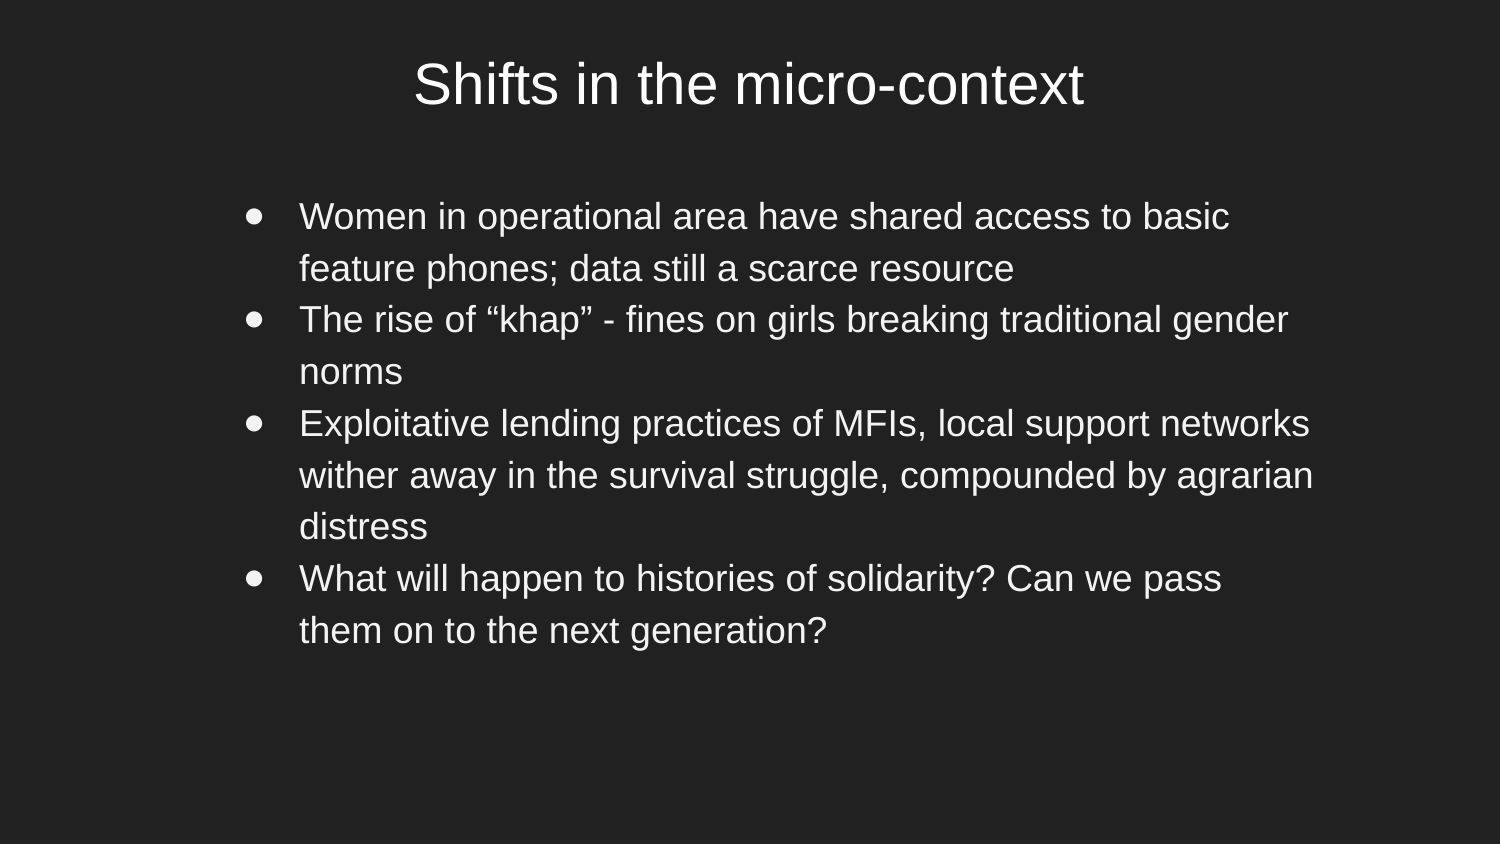

# Shifts in the micro-context
Women in operational area have shared access to basic feature phones; data still a scarce resource
The rise of “khap” - fines on girls breaking traditional gender norms
Exploitative lending practices of MFIs, local support networks wither away in the survival struggle, compounded by agrarian distress
What will happen to histories of solidarity? Can we pass them on to the next generation?